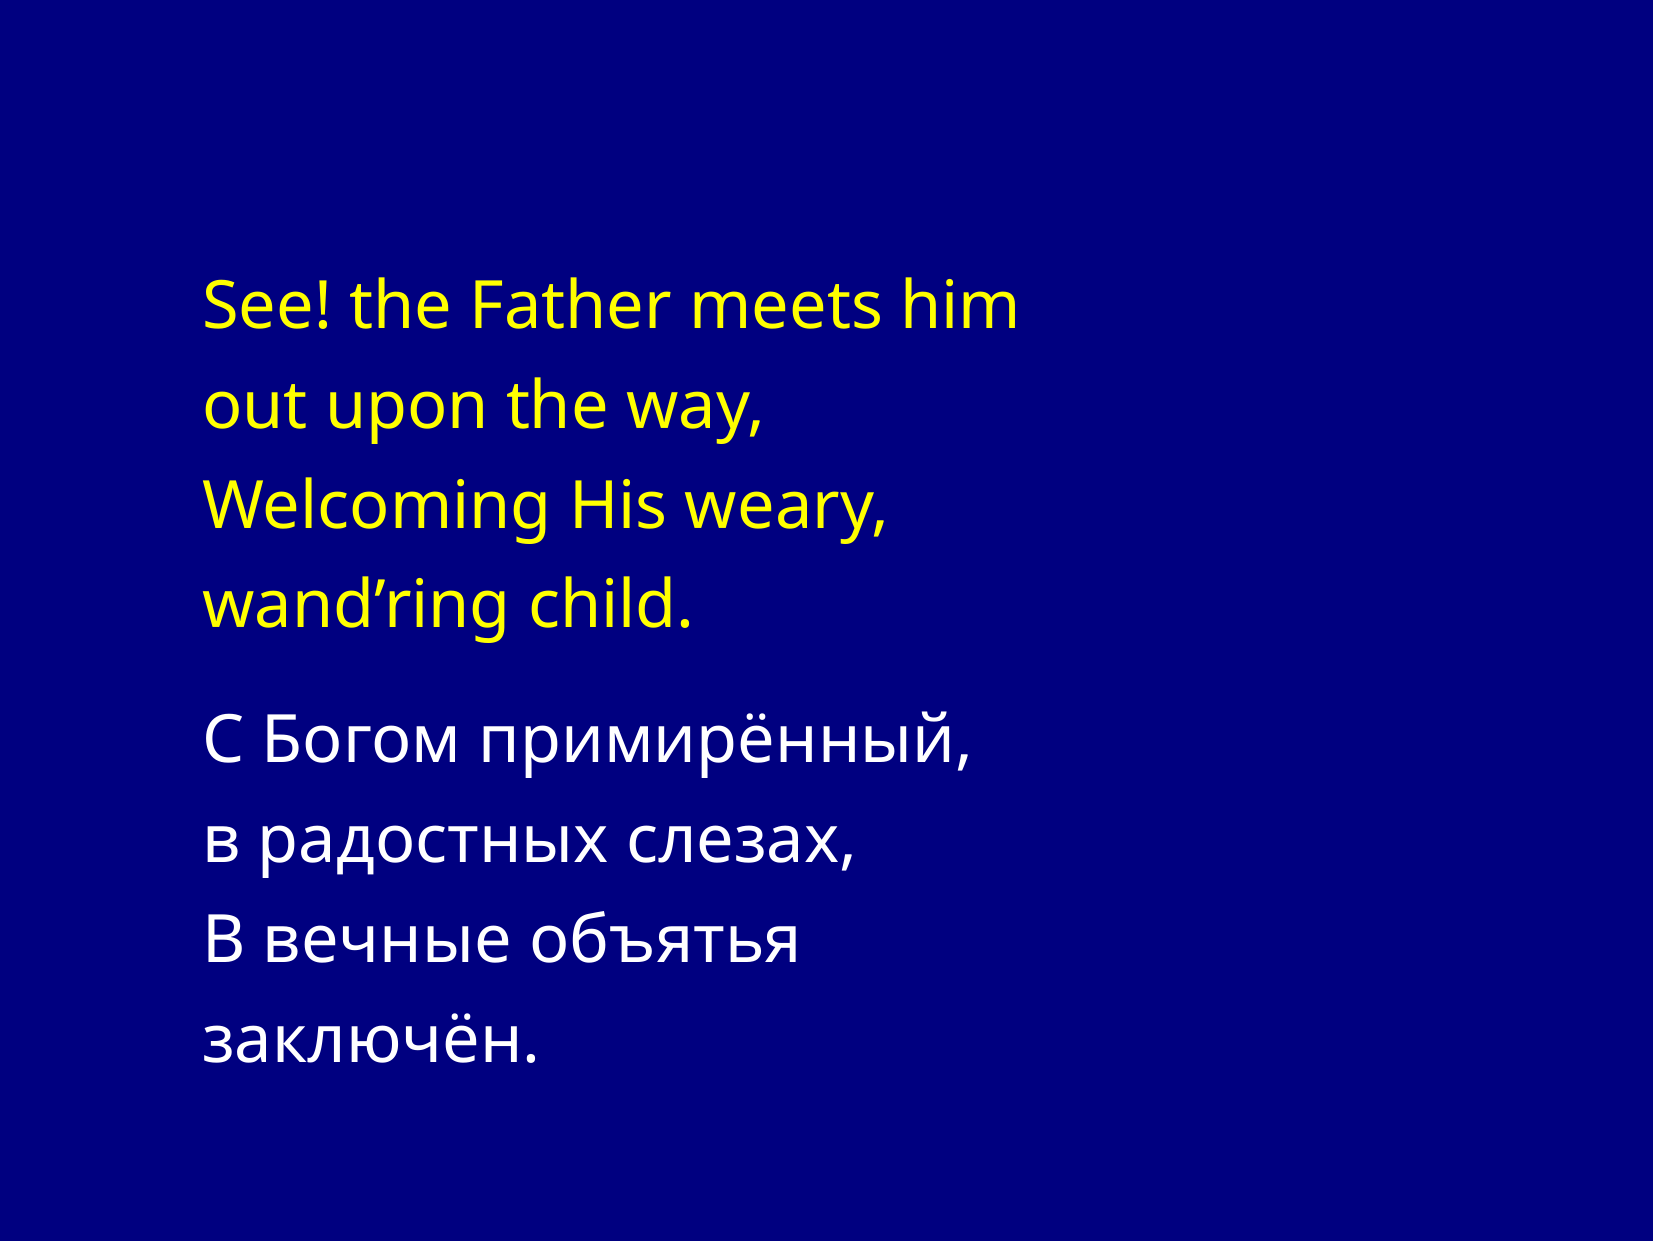

See! the Father meets him
	out upon the way,
	Welcoming His weary,
	wand’ring child.
	С Богом примирённый,
	в радостных слезах,
	В вечные объятья
	заключён.